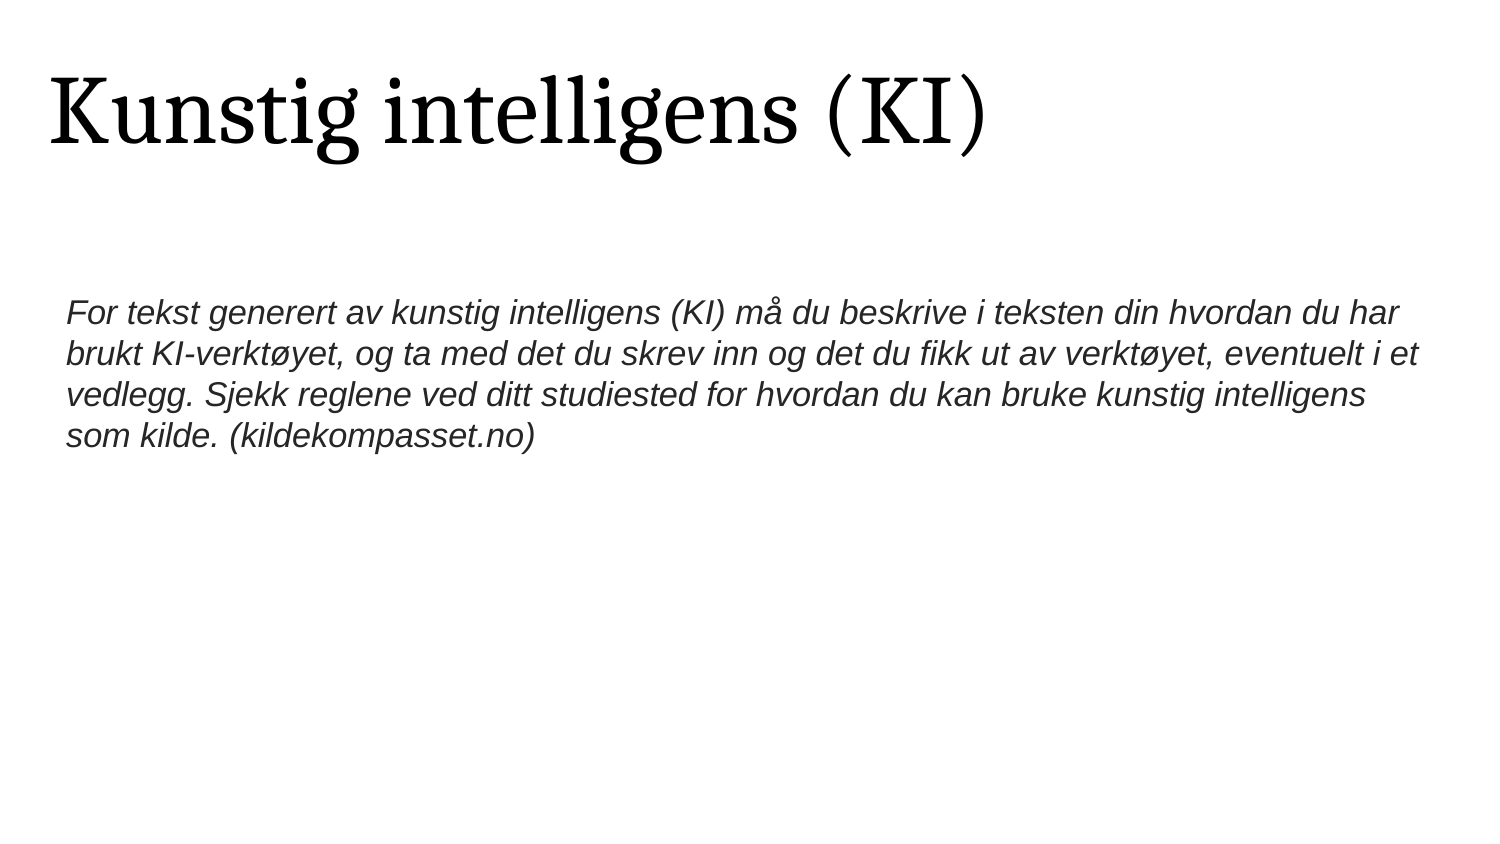

# Kunstig intelligens (KI)
For tekst generert av kunstig intelligens (KI) må du beskrive i teksten din hvordan du har brukt KI-verktøyet, og ta med det du skrev inn og det du fikk ut av verktøyet, eventuelt i et vedlegg. Sjekk reglene ved ditt studiested for hvordan du kan bruke kunstig intelligens som kilde. (kildekompasset.no)